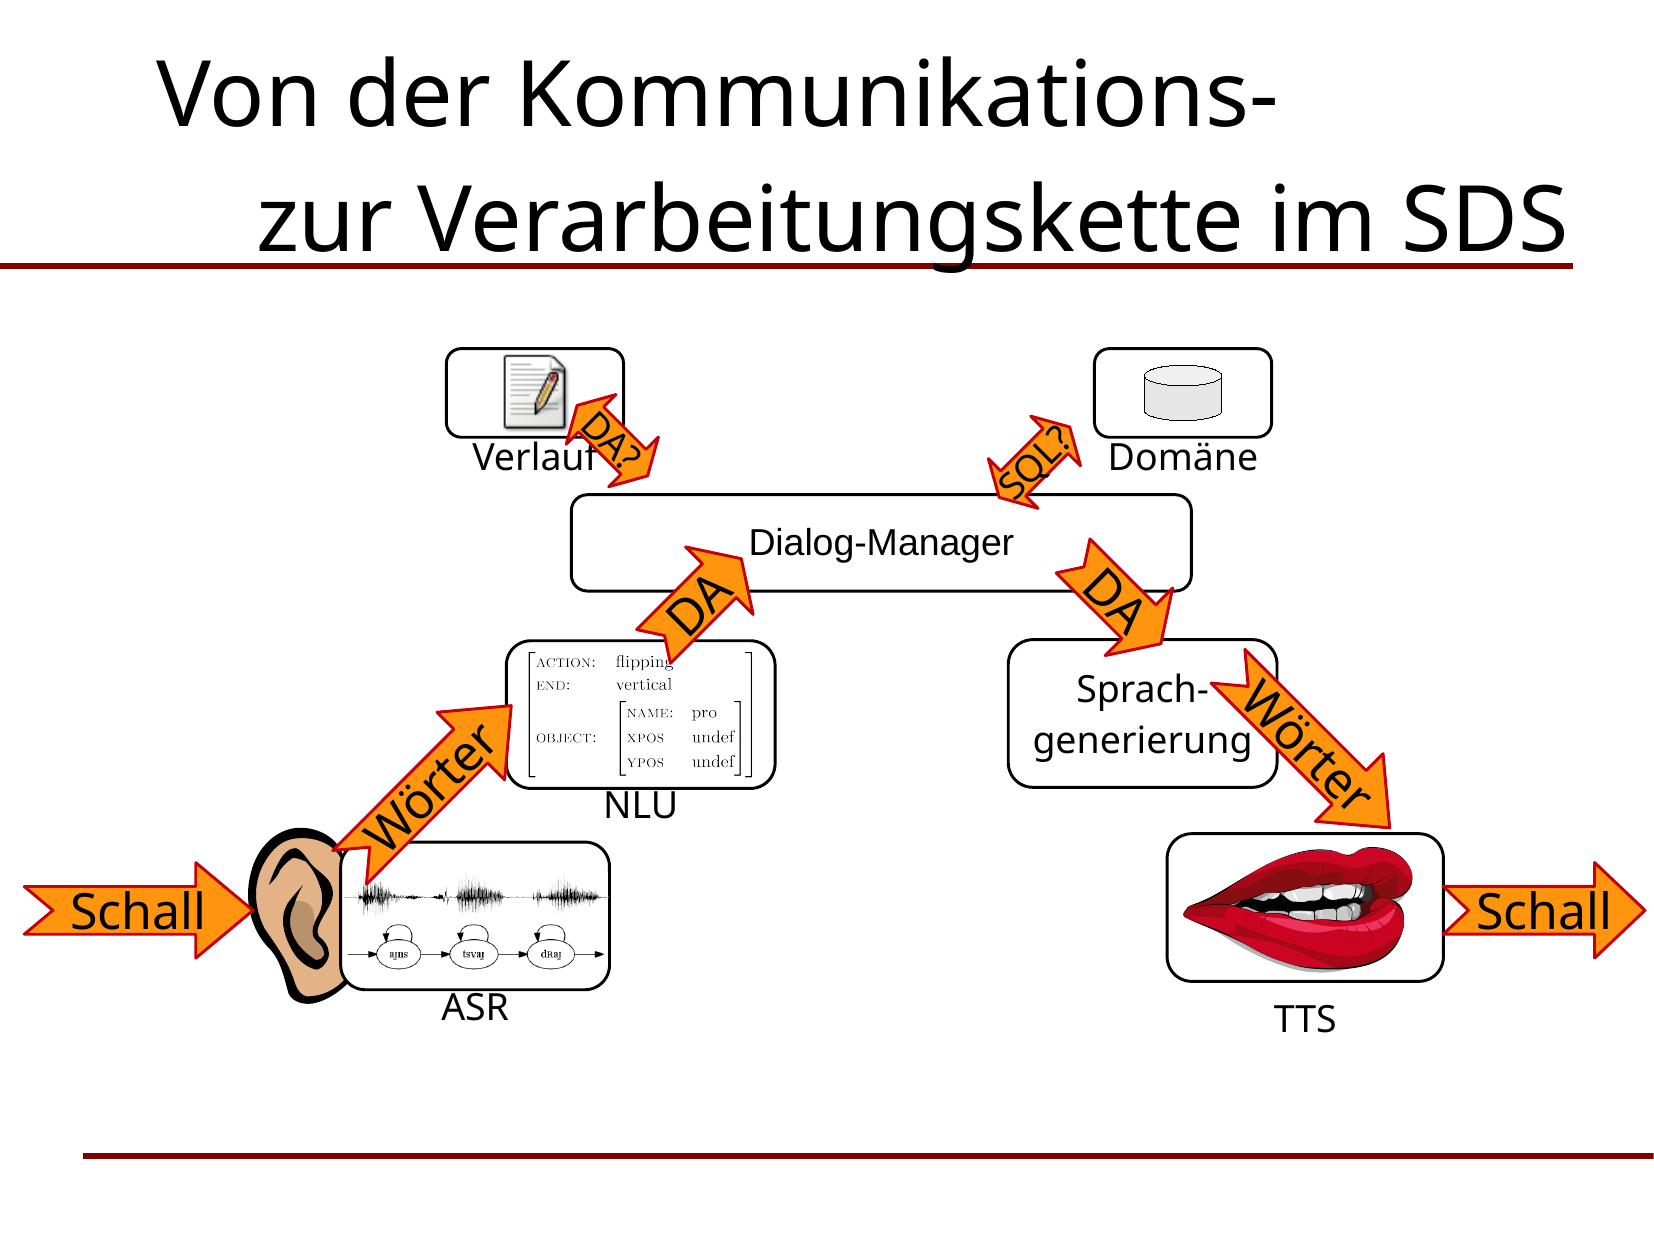

# Von der Kommunikations- zur Verarbeitungskette im SDS
Verlauf
Domäne
Dialog-Manager
Sprach-
generierung
NLU
ASR
TTS
DA?
SQL?
DA
DA
Wörter
Wörter
Schall
Schall